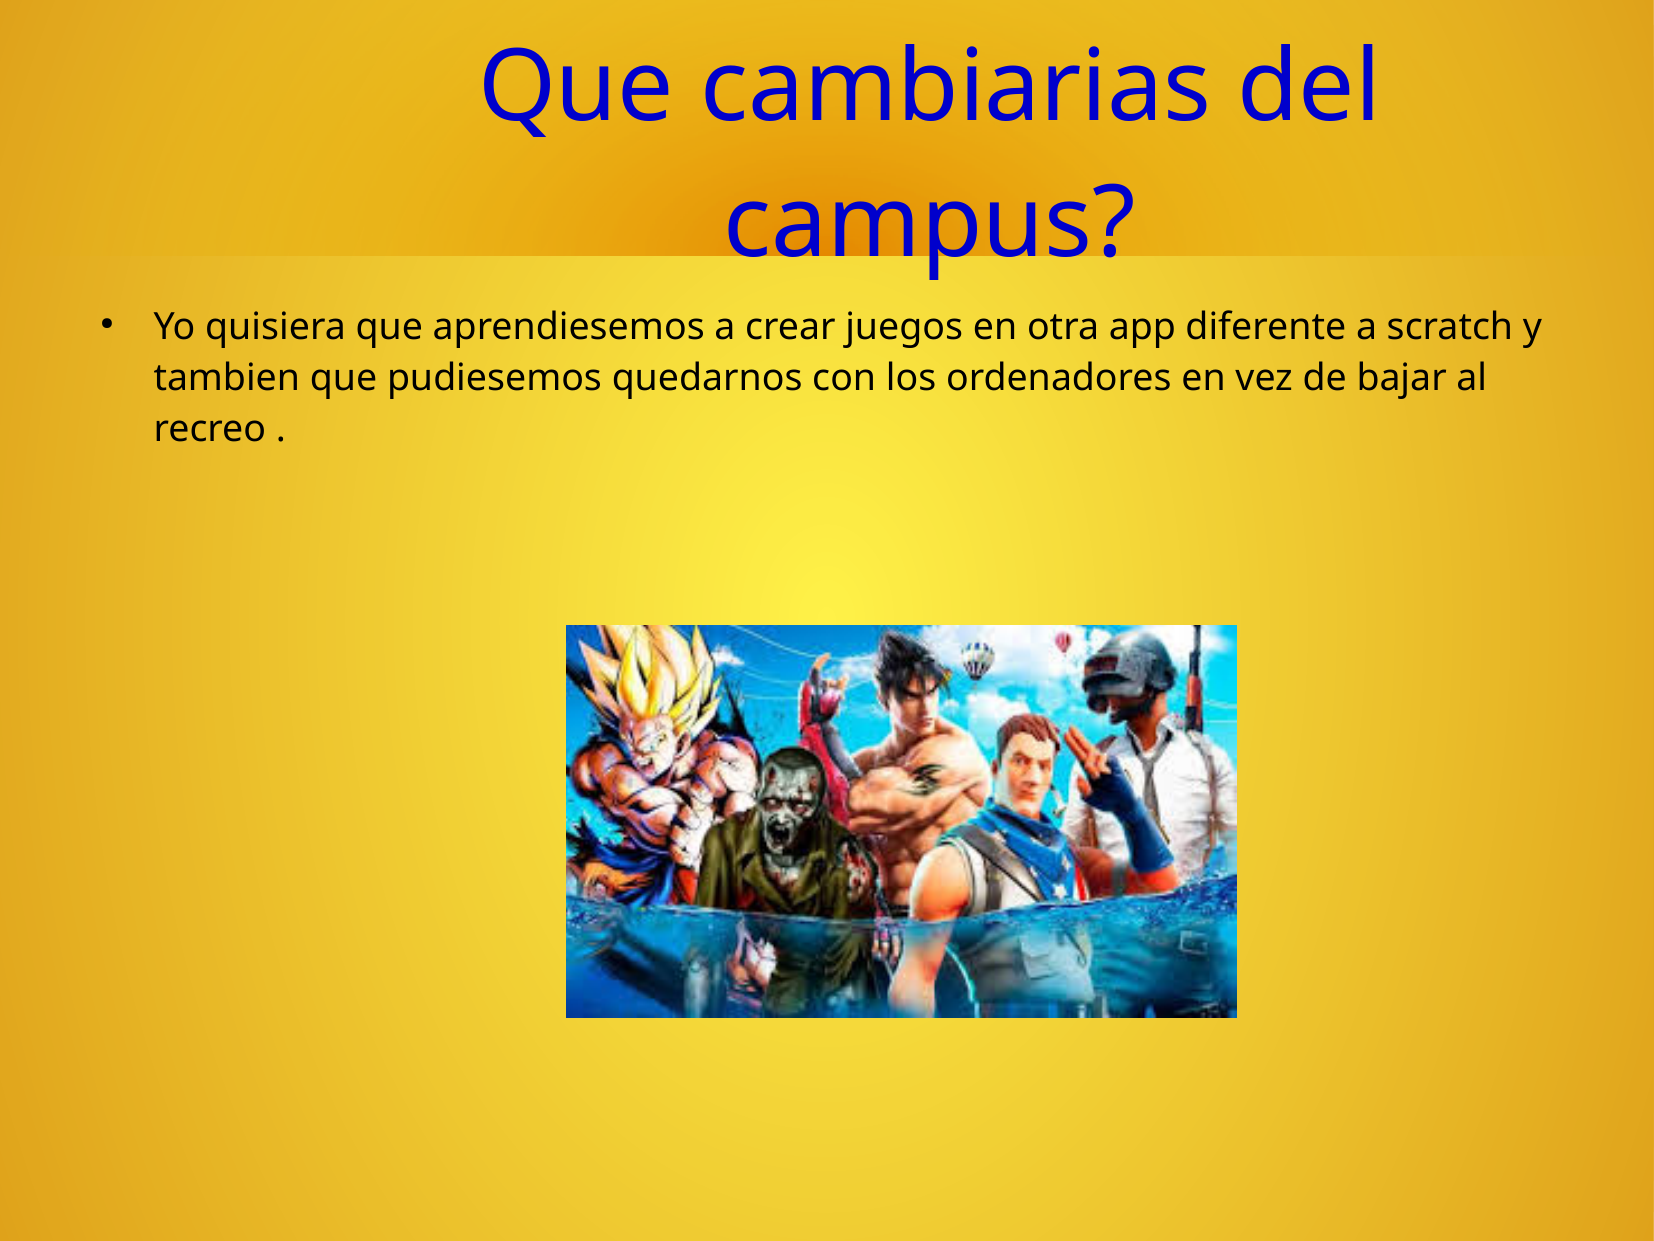

# Que cambiarias del campus?
Yo quisiera que aprendiesemos a crear juegos en otra app diferente a scratch y tambien que pudiesemos quedarnos con los ordenadores en vez de bajar al recreo .